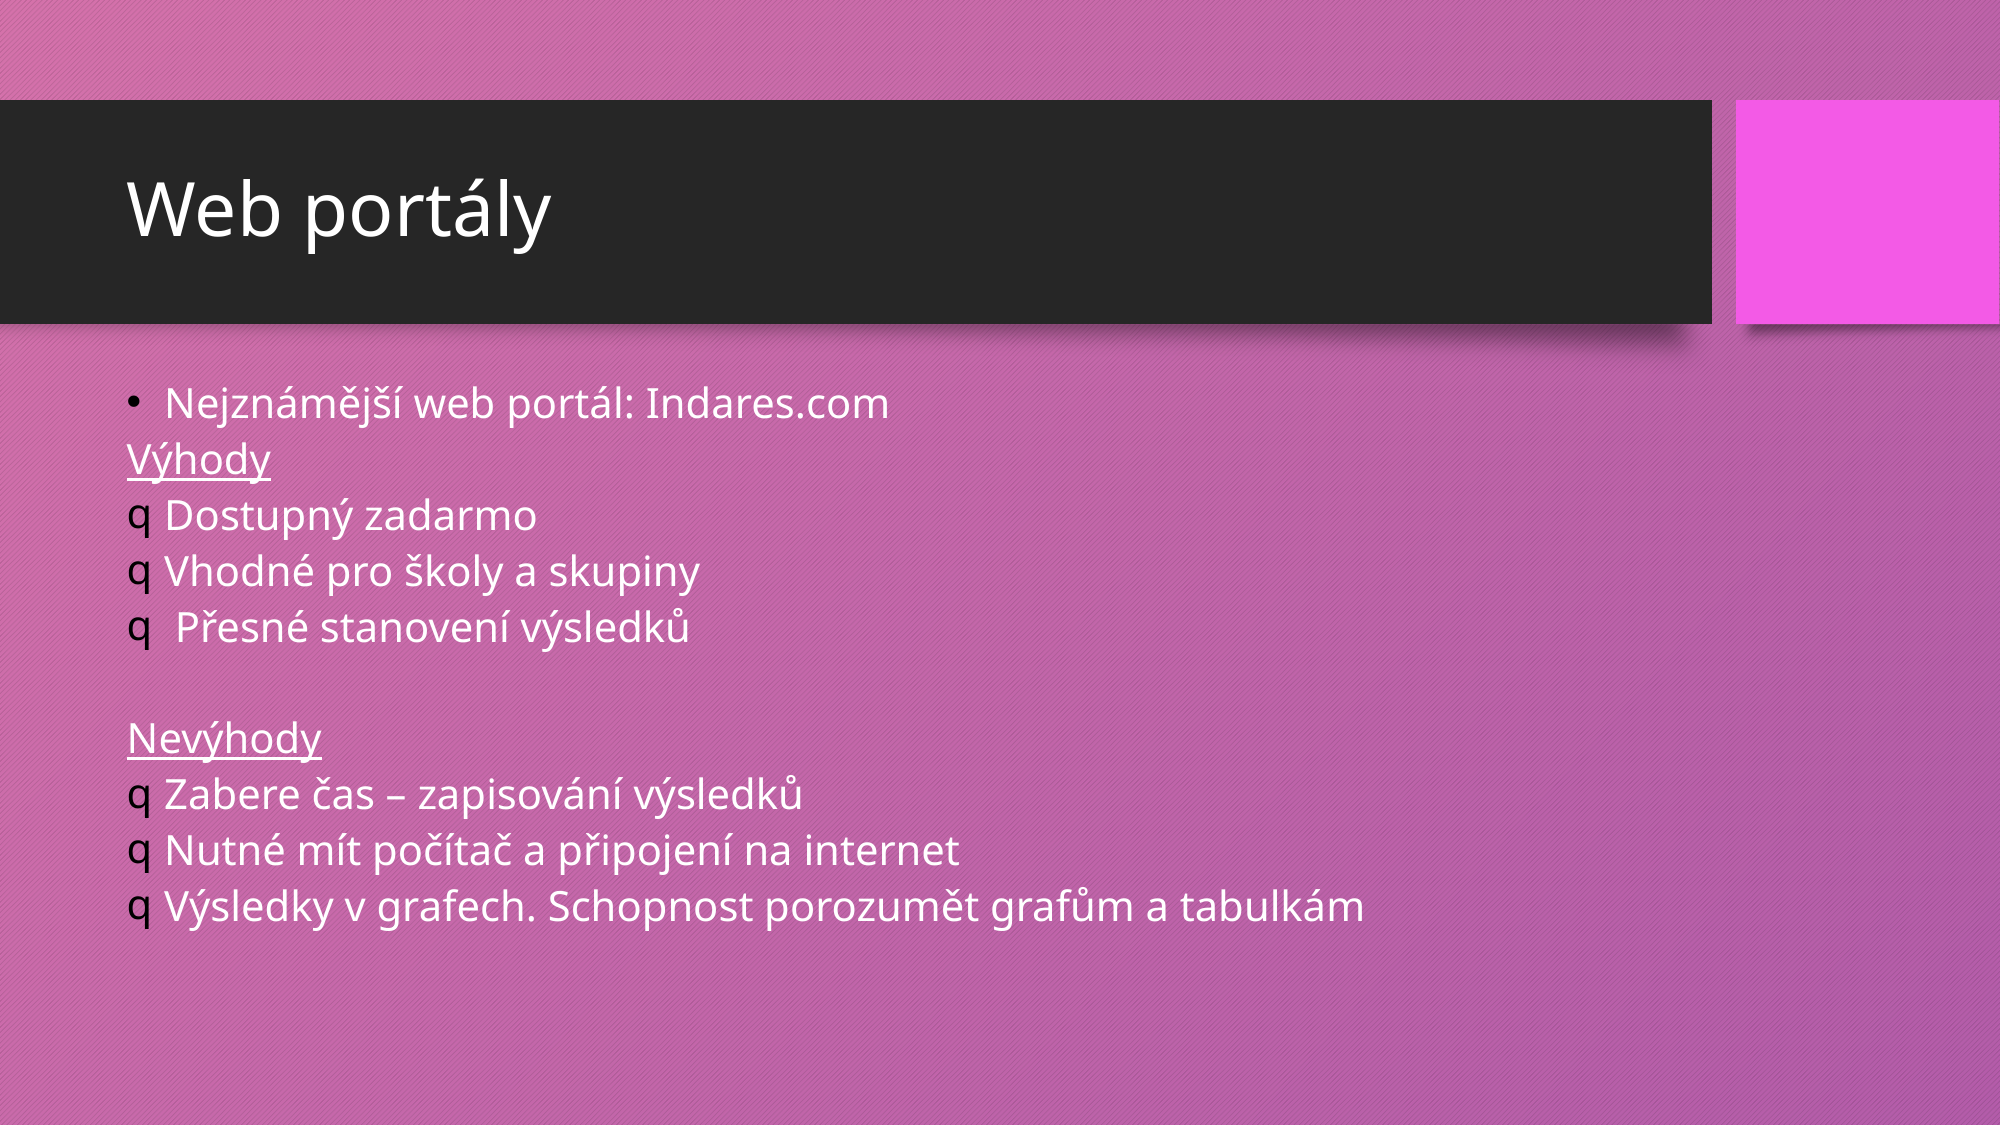

# Web portály
Nejznámější web portál: Indares.com
Výhody
Dostupný zadarmo
Vhodné pro školy a skupiny
 Přesné stanovení výsledků
Nevýhody
Zabere čas – zapisování výsledků
Nutné mít počítač a připojení na internet
Výsledky v grafech. Schopnost porozumět grafům a tabulkám